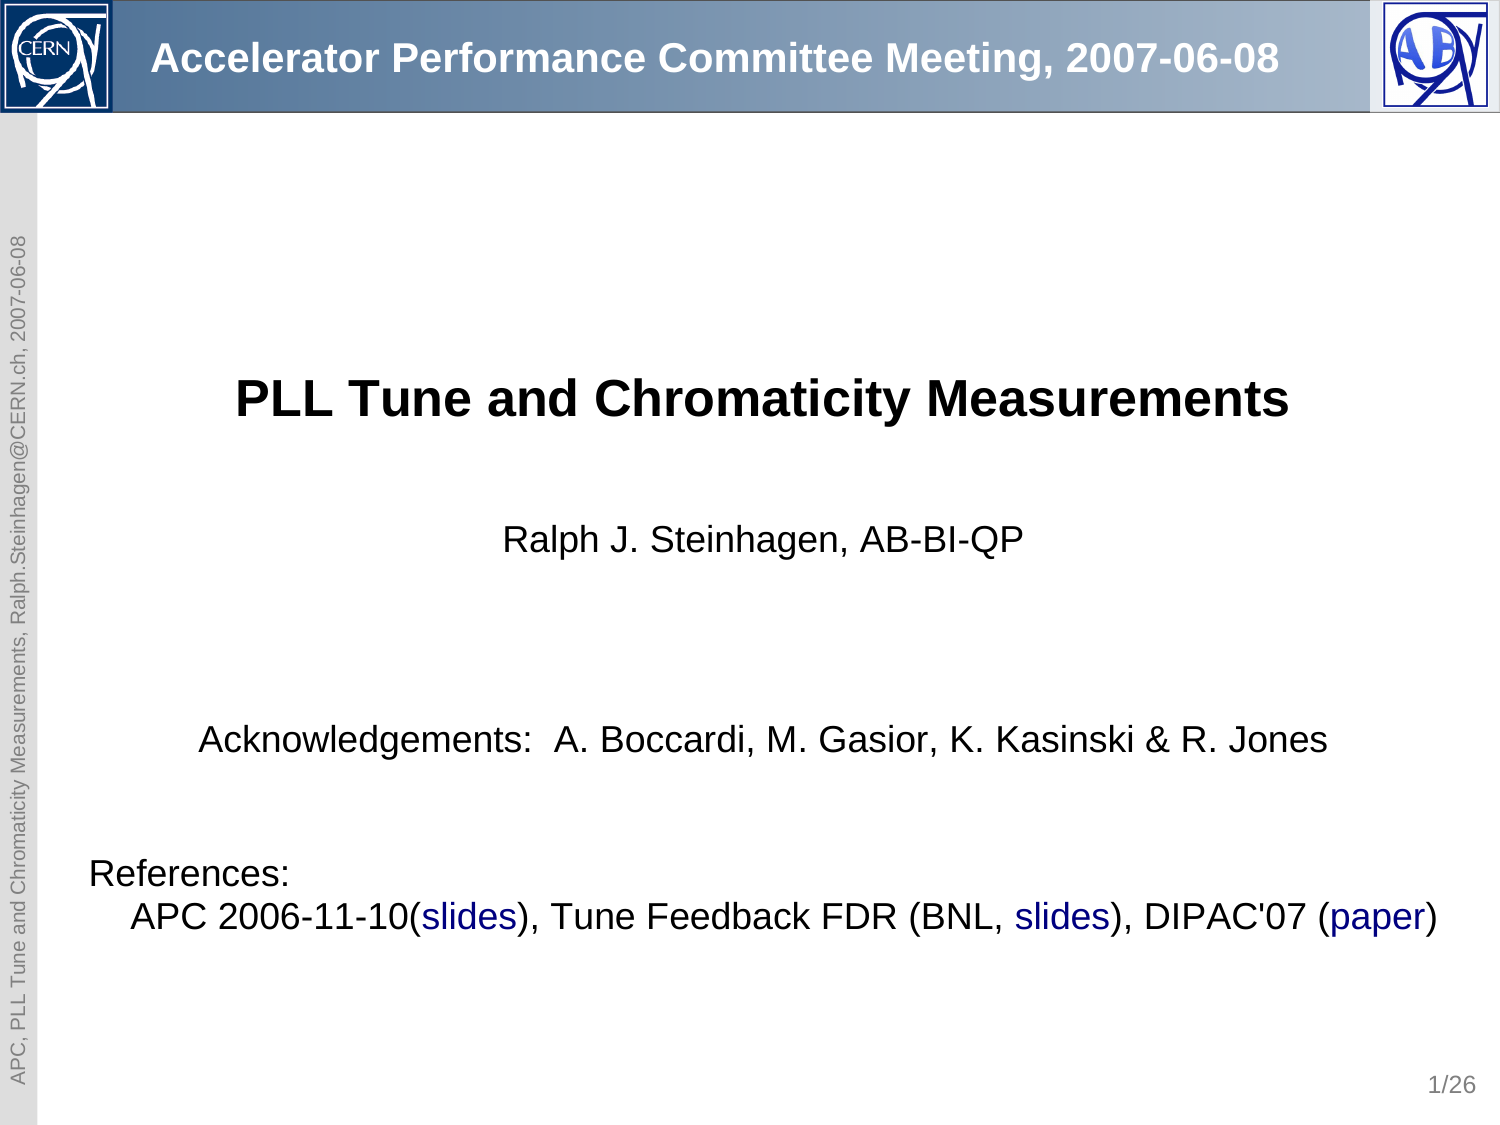

# Accelerator Performance Committee Meeting, 2007-06-08
PLL Tune and Chromaticity Measurements
Ralph J. Steinhagen, AB-BI-QP
Acknowledgements: A. Boccardi, M. Gasior, K. Kasinski & R. Jones
References:							 APC 2006-11-10(slides), Tune Feedback FDR (BNL, slides), DIPAC'07 (paper)